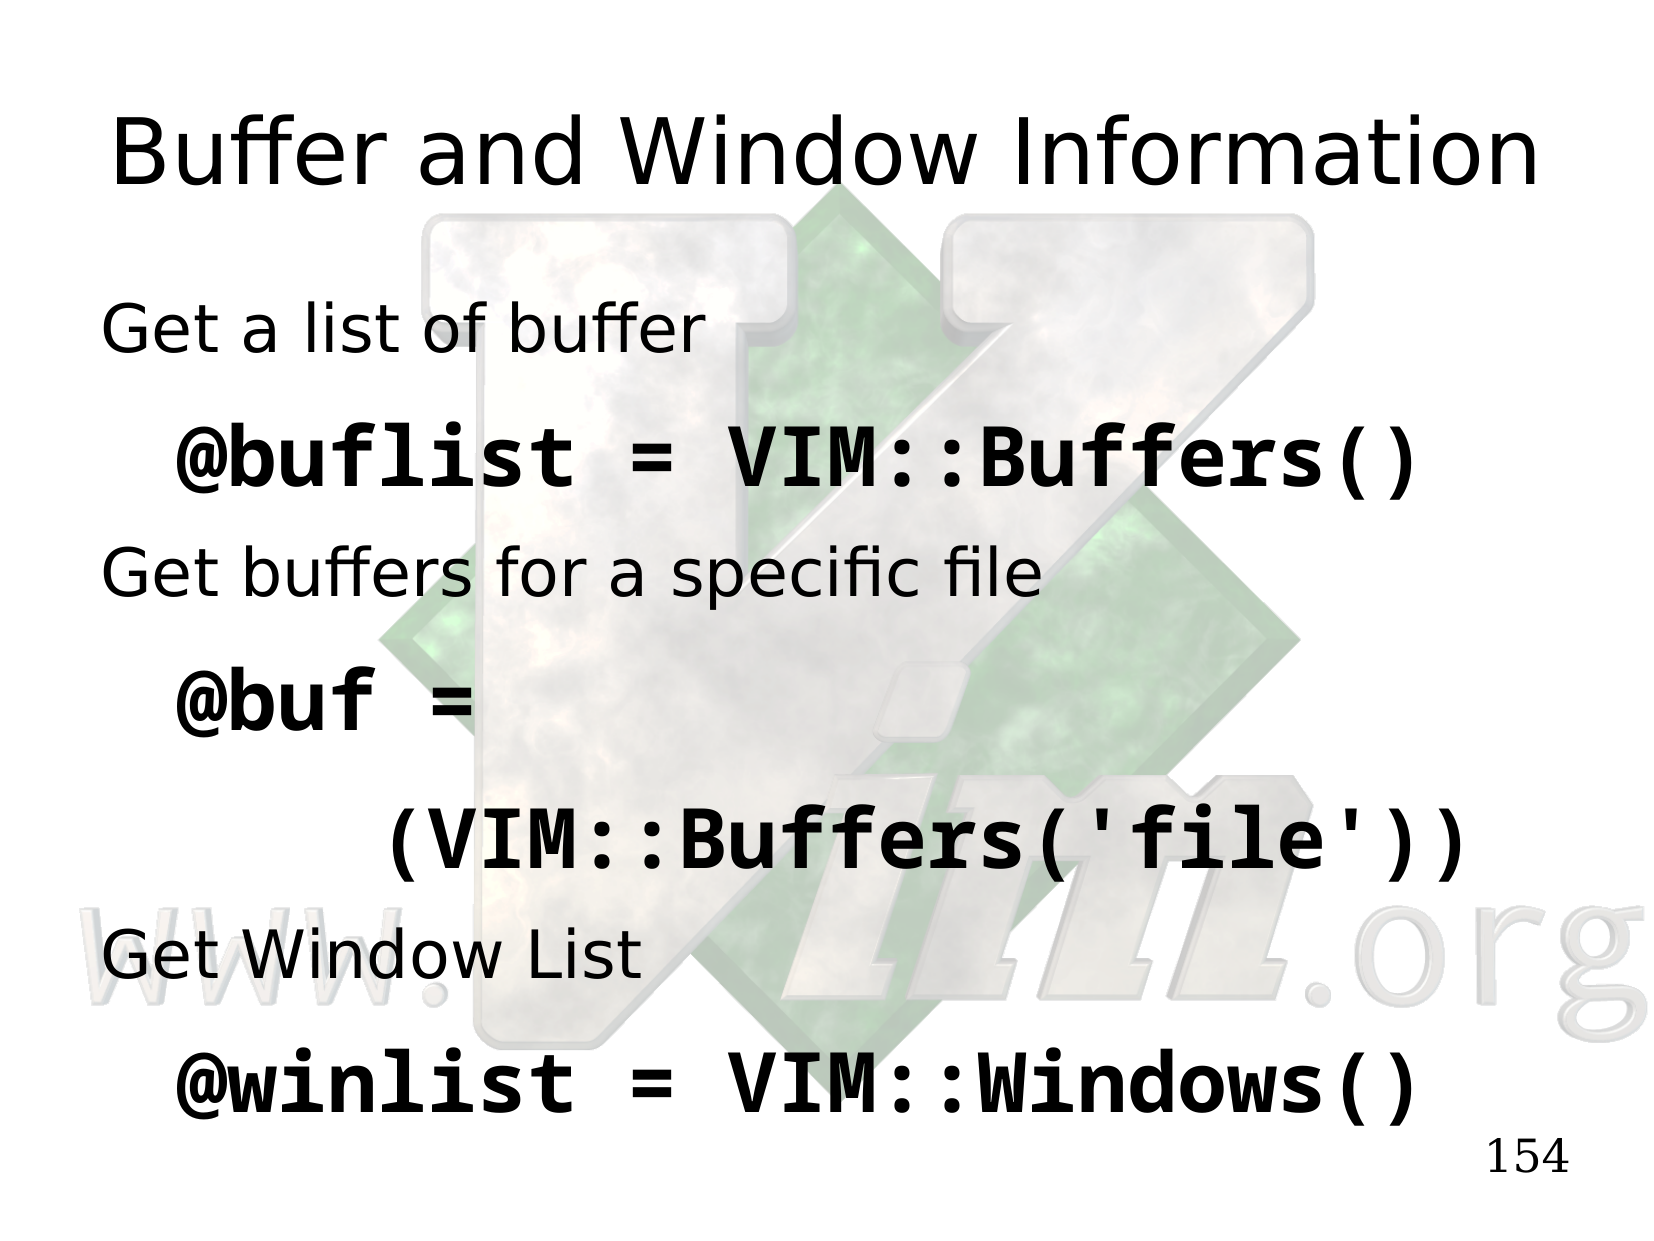

# Buffer and Window Information
Get a list of buffer
@buflist = VIM::Buffers()
Get buffers for a specific file
@buf =
 (VIM::Buffers('file'))
Get Window List
@winlist = VIM::Windows()
154